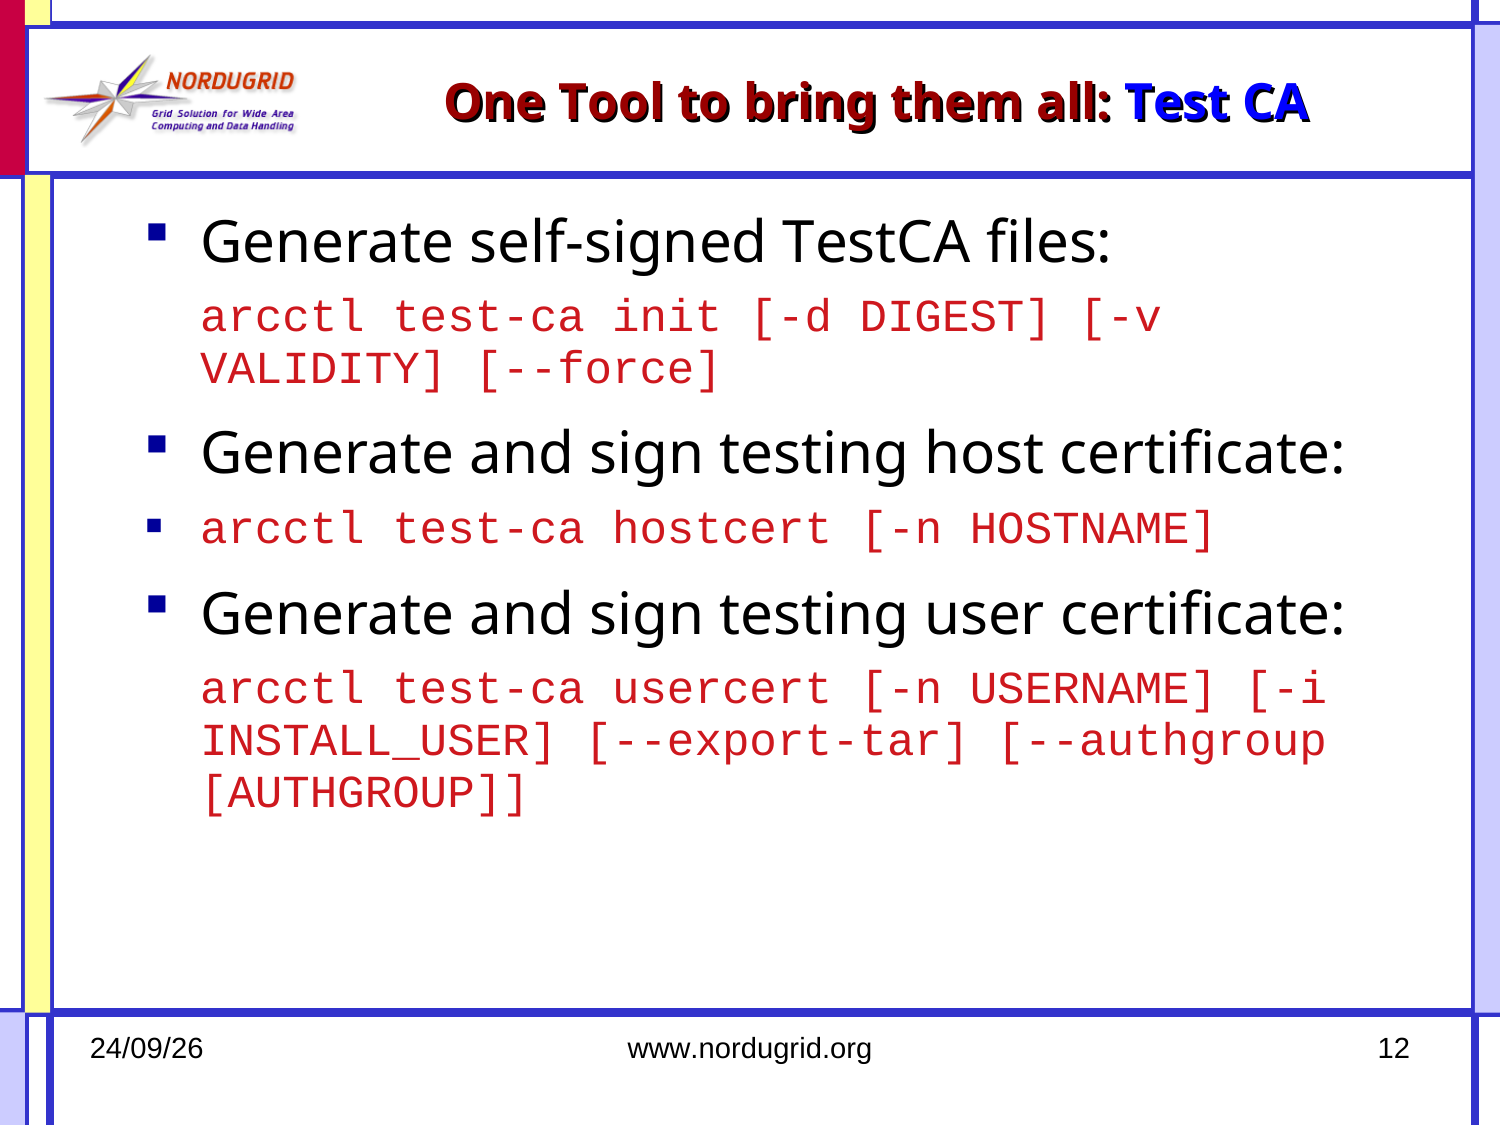

# One Tool to bring them all: Test CA
Generate self-signed TestCA files:
arcctl test-ca init [-d DIGEST] [-v VALIDITY] [--force]
Generate and sign testing host certificate:
arcctl test-ca hostcert [-n HOSTNAME]
Generate and sign testing user certificate:
arcctl test-ca usercert [-n USERNAME] [-i INSTALL_USER] [--export-tar] [--authgroup [AUTHGROUP]]
www.nordugrid.org
12